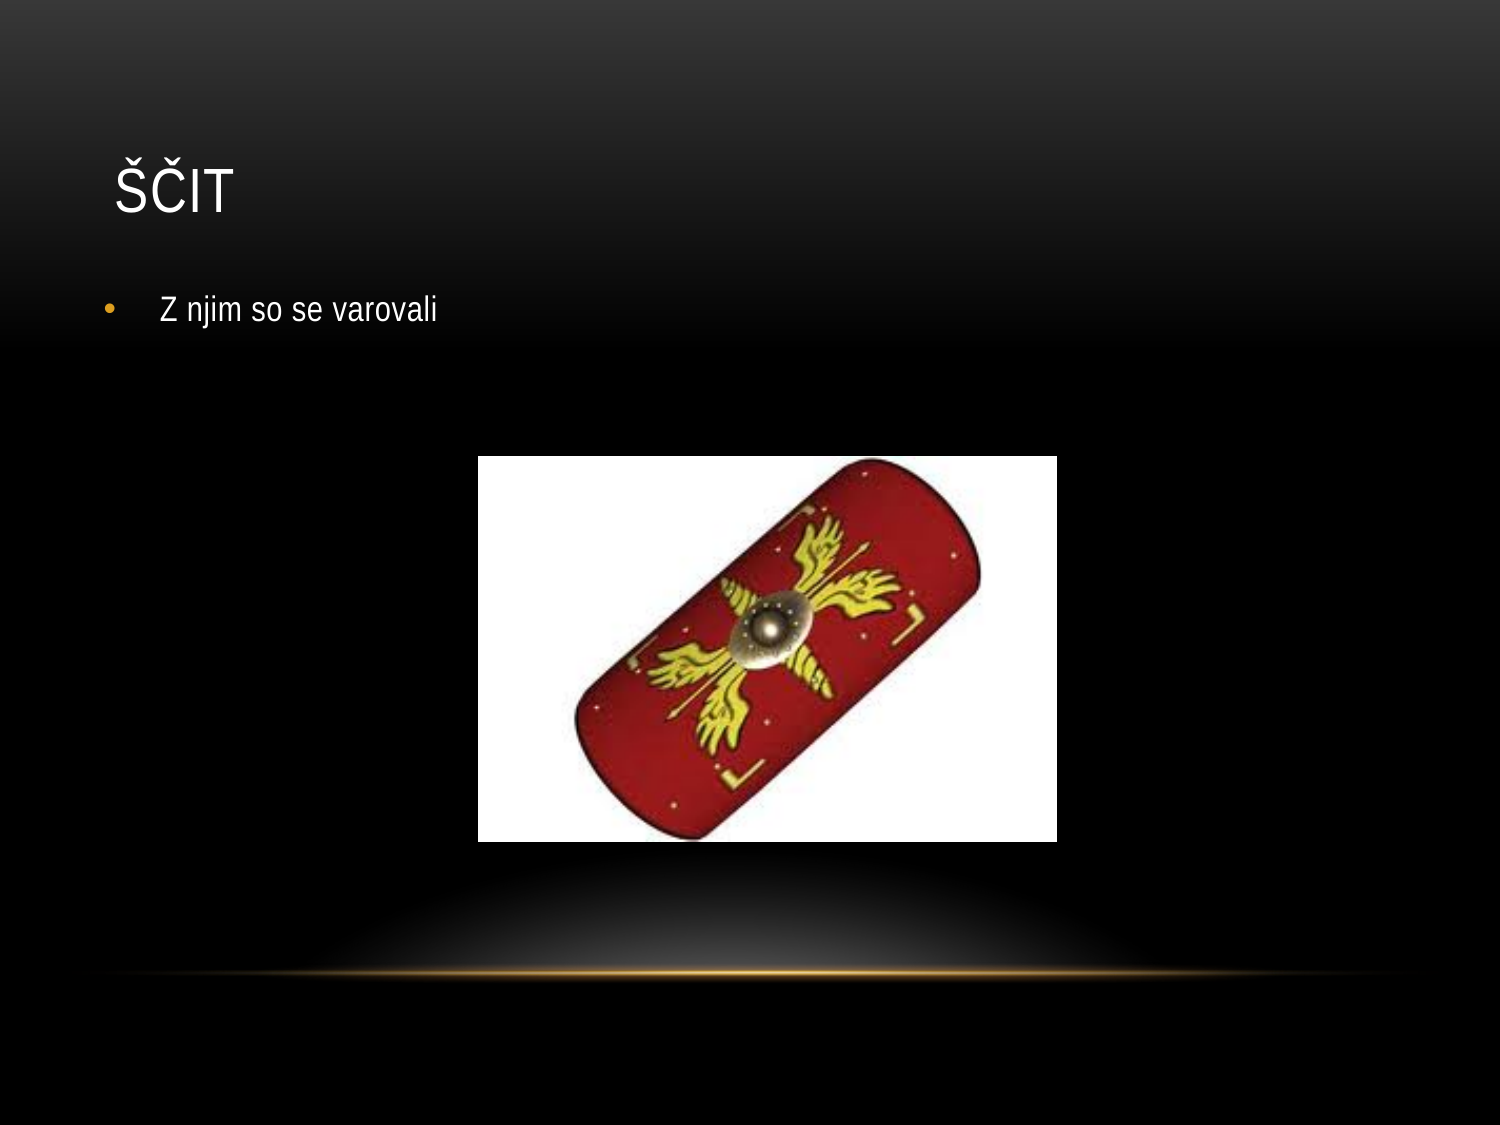

# ščit
Z njim so se varovali